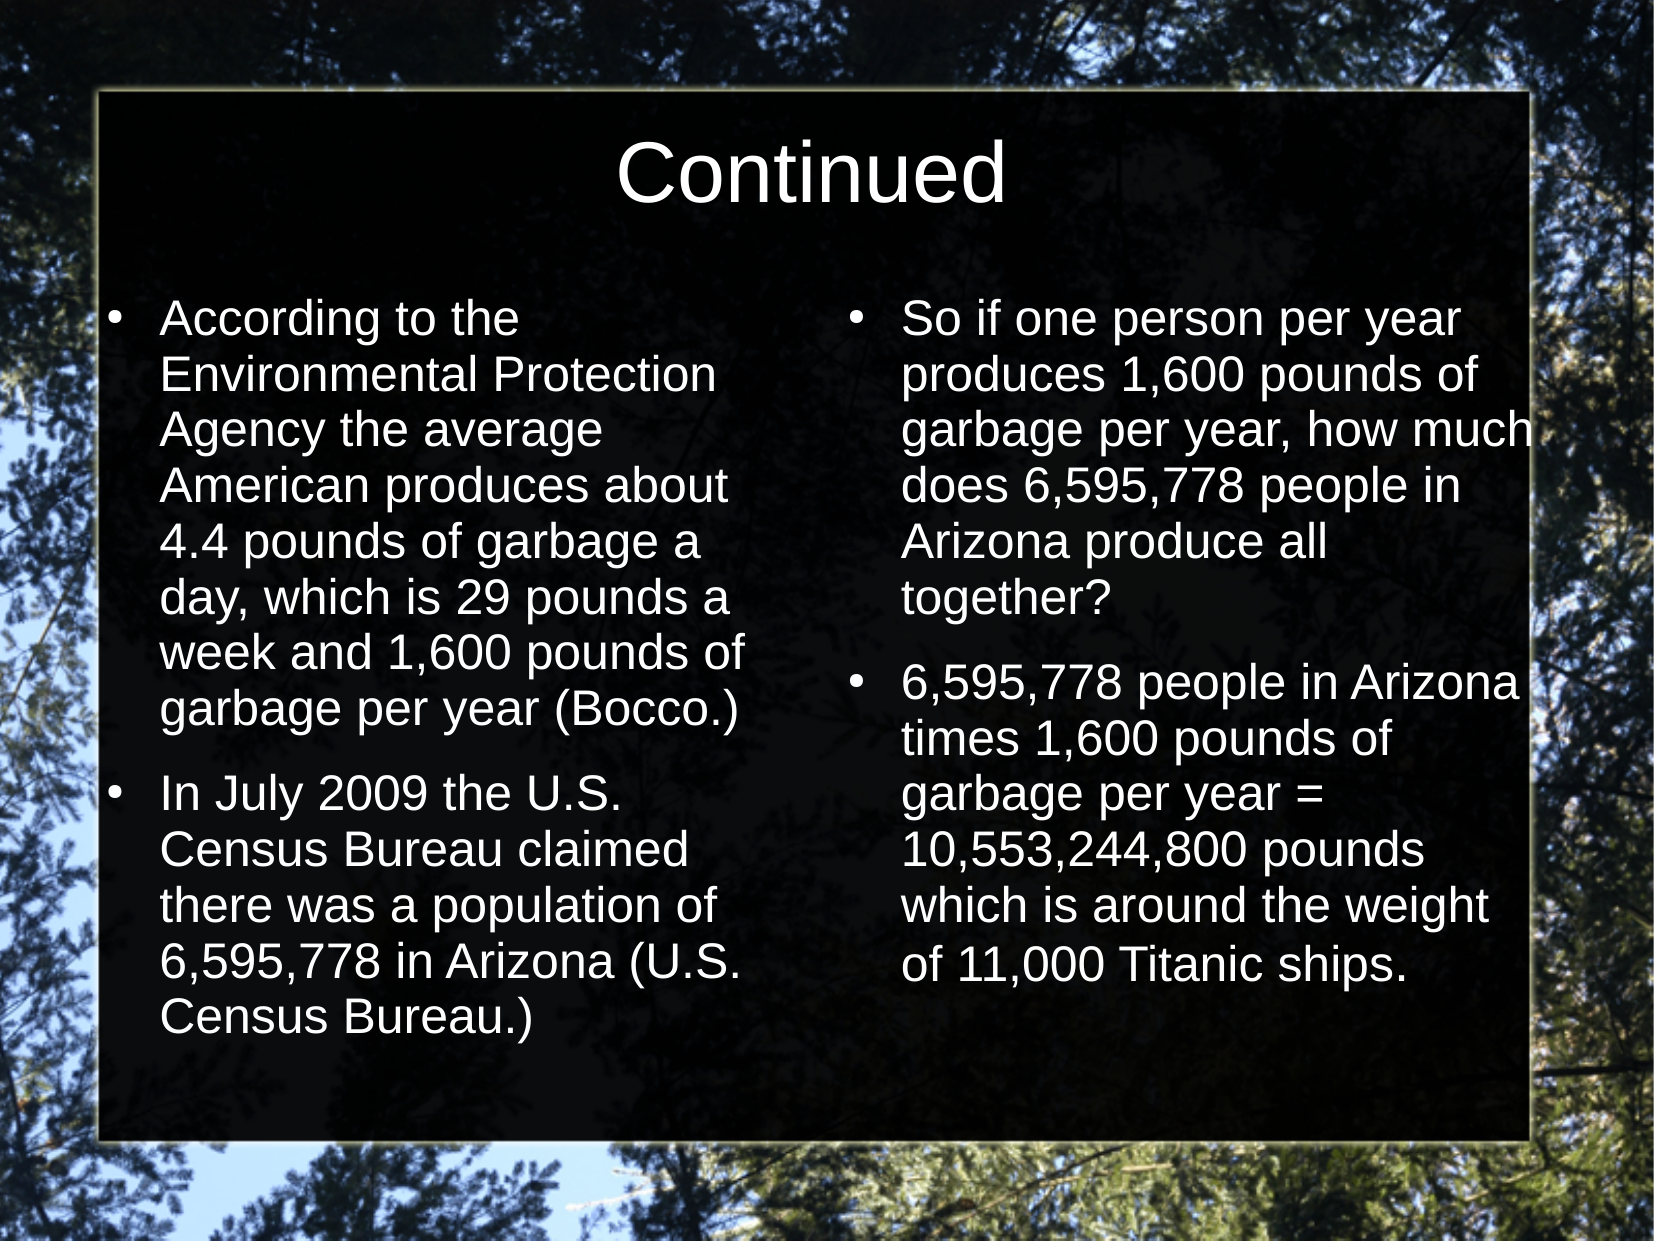

# Continued
According to the Environmental Protection Agency the average American produces about 4.4 pounds of garbage a day, which is 29 pounds a week and 1,600 pounds of garbage per year (Bocco.)
In July 2009 the U.S. Census Bureau claimed there was a population of 6,595,778 in Arizona (U.S. Census Bureau.)
So if one person per year produces 1,600 pounds of garbage per year, how much does 6,595,778 people in Arizona produce all together?
6,595,778 people in Arizona times 1,600 pounds of garbage per year = 10,553,244,800 pounds which is around the weight of 11,000 Titanic ships.